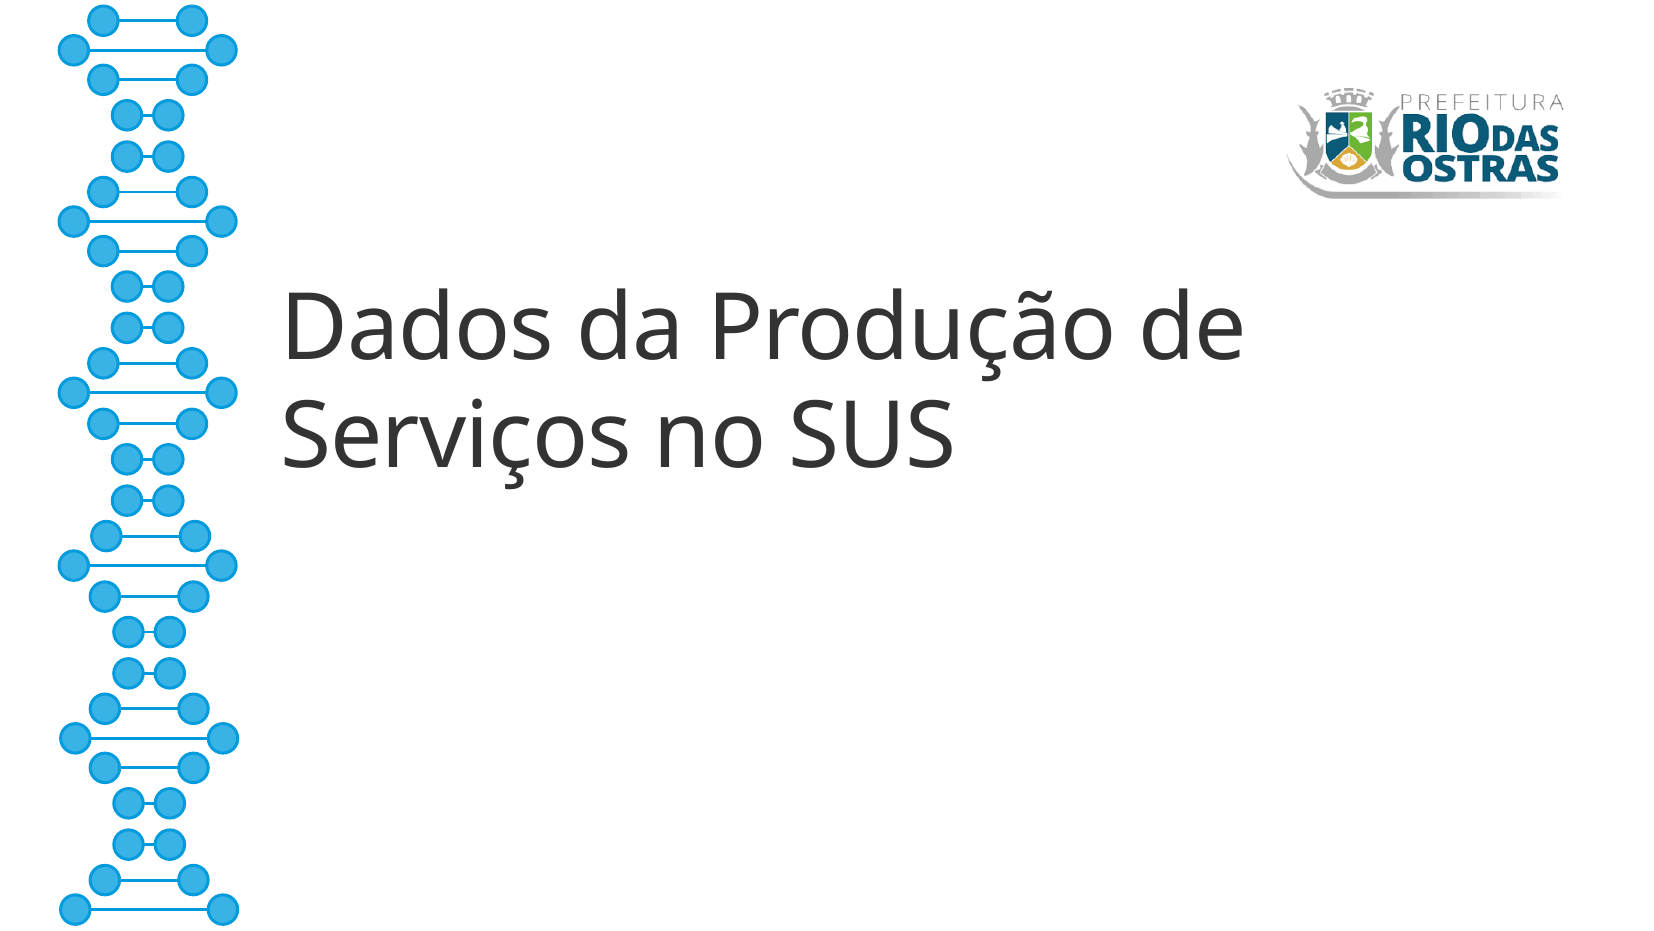

# Dados da Produção de Serviços no SUS